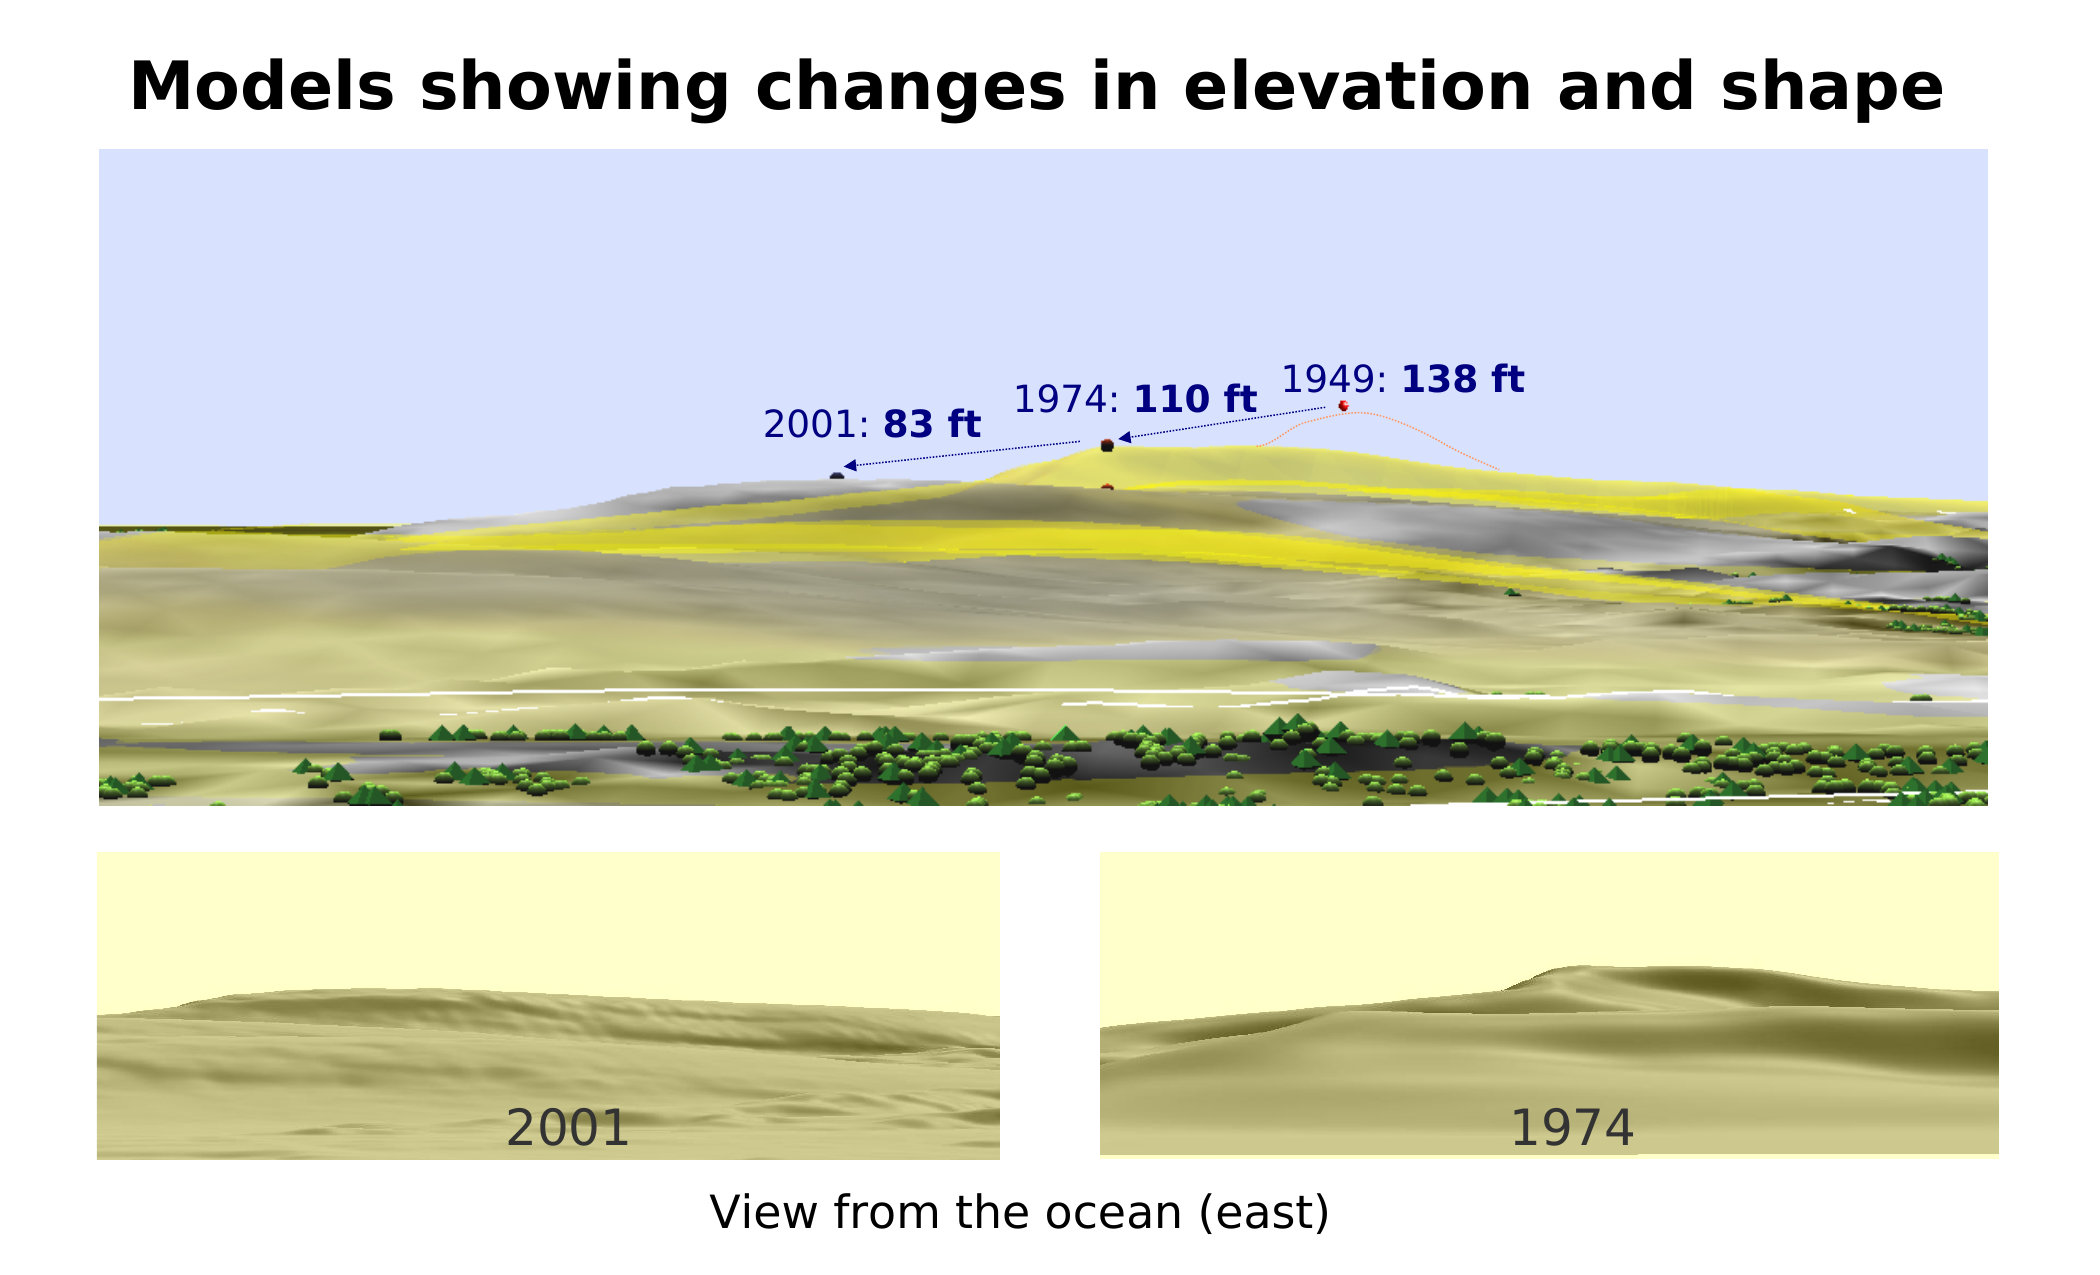

Models showing changes in elevation and shape
1949: 138 ft
1974: 110 ft
2001: 83 ft
2001
1974
View from the ocean (east)